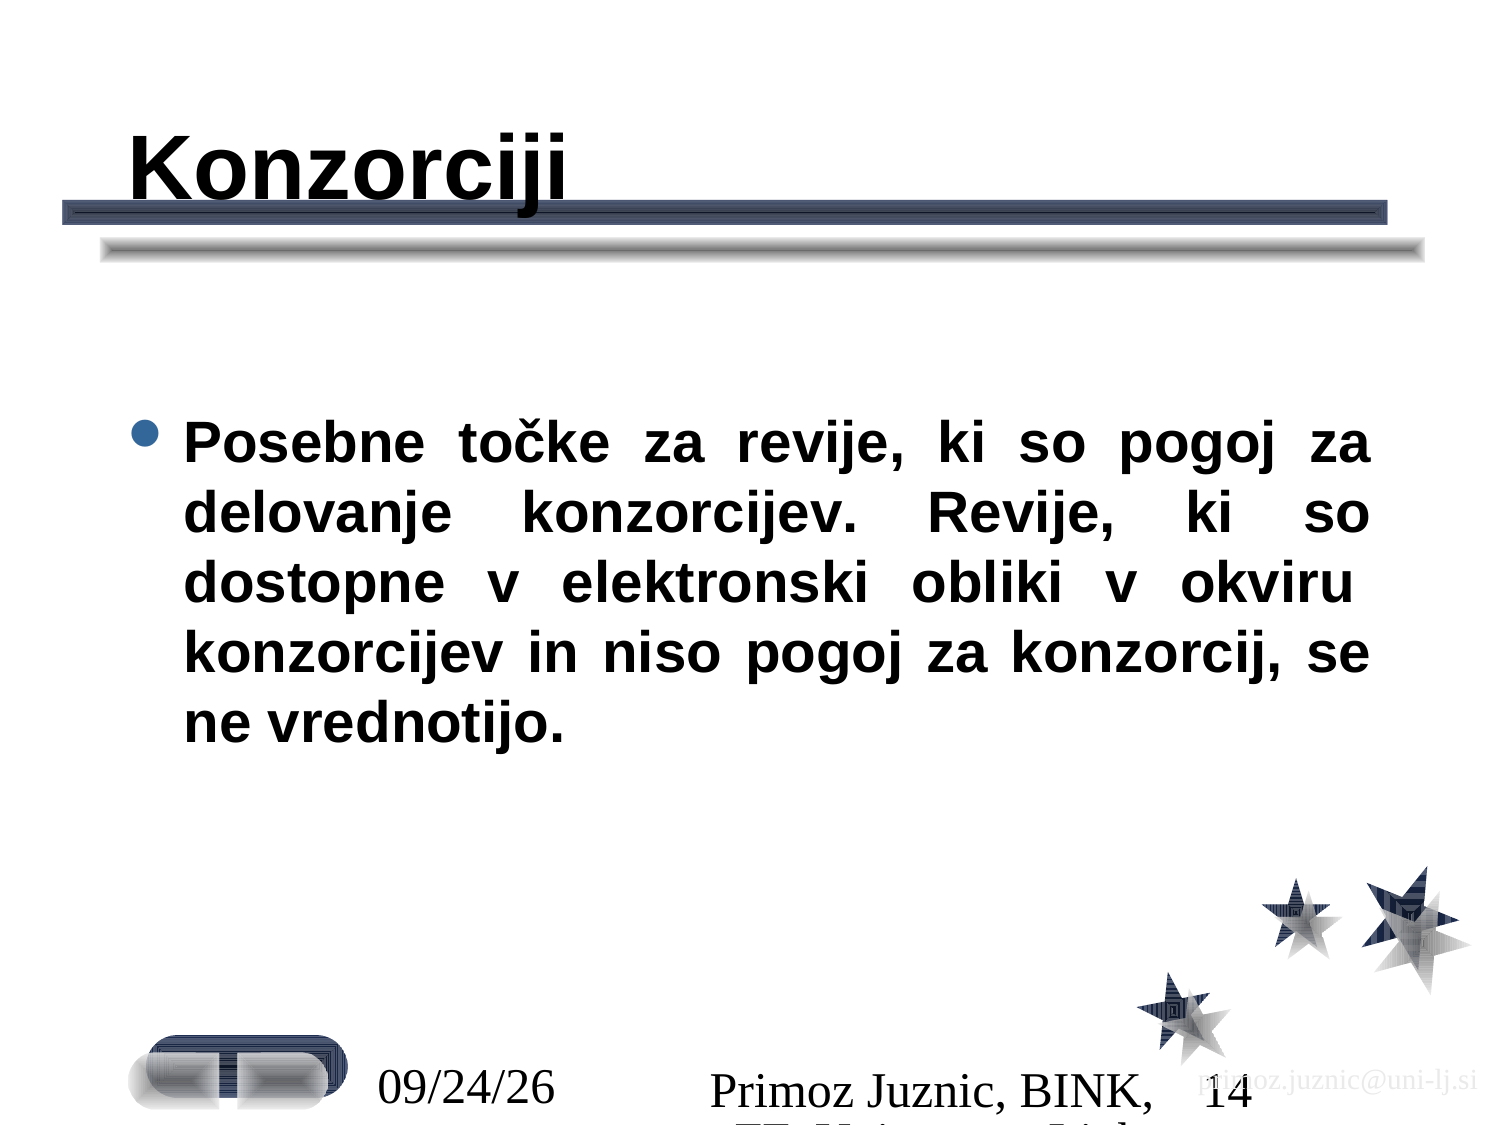

# Konzorciji
Posebne točke za revije, ki so pogoj za delovanje konzorcijev. Revije, ki so dostopne v elektronski obliki v okviru  konzorcijev in niso pogoj za konzorcij, se ne vrednotijo.
Primoz Juznic, BINK, FF, Univerza v Ljubljani
14